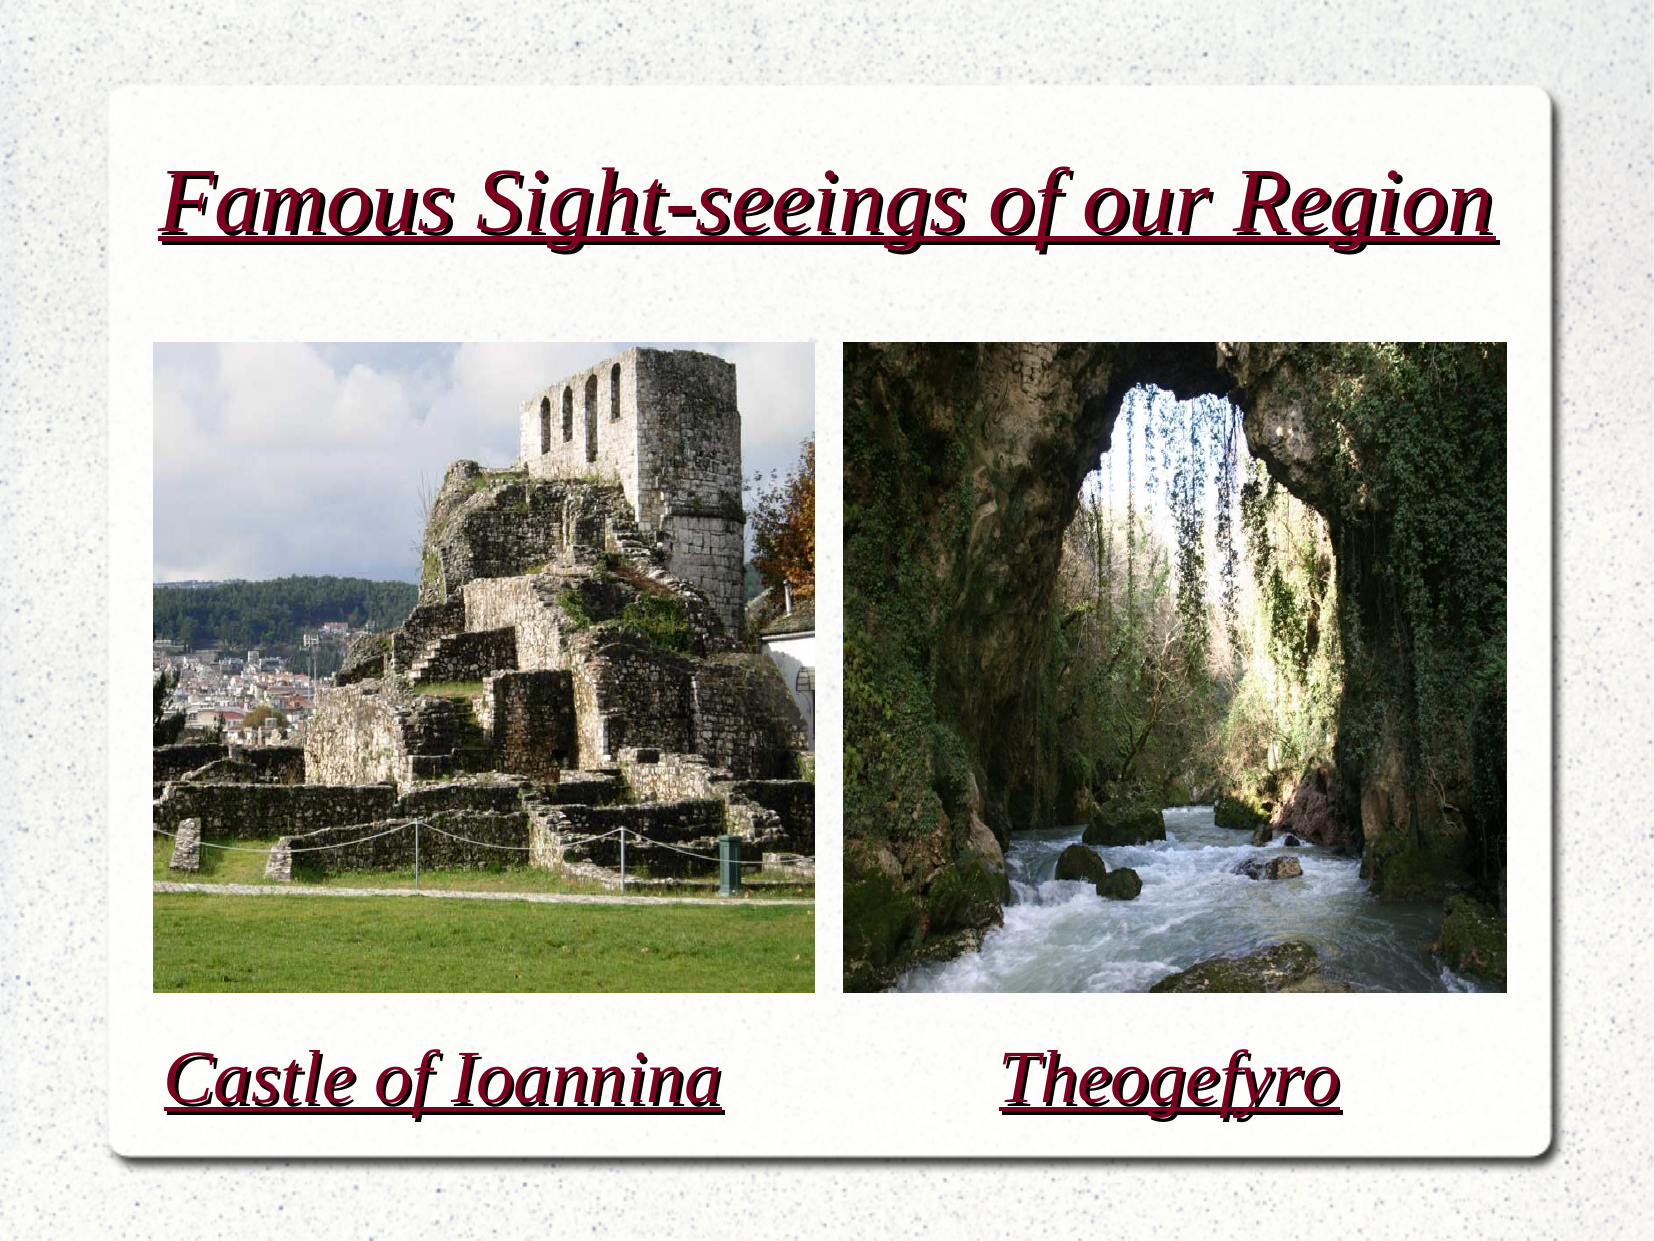

Famous Sight-seeings of our Region
# Castle of Ioannina
Theogefyro